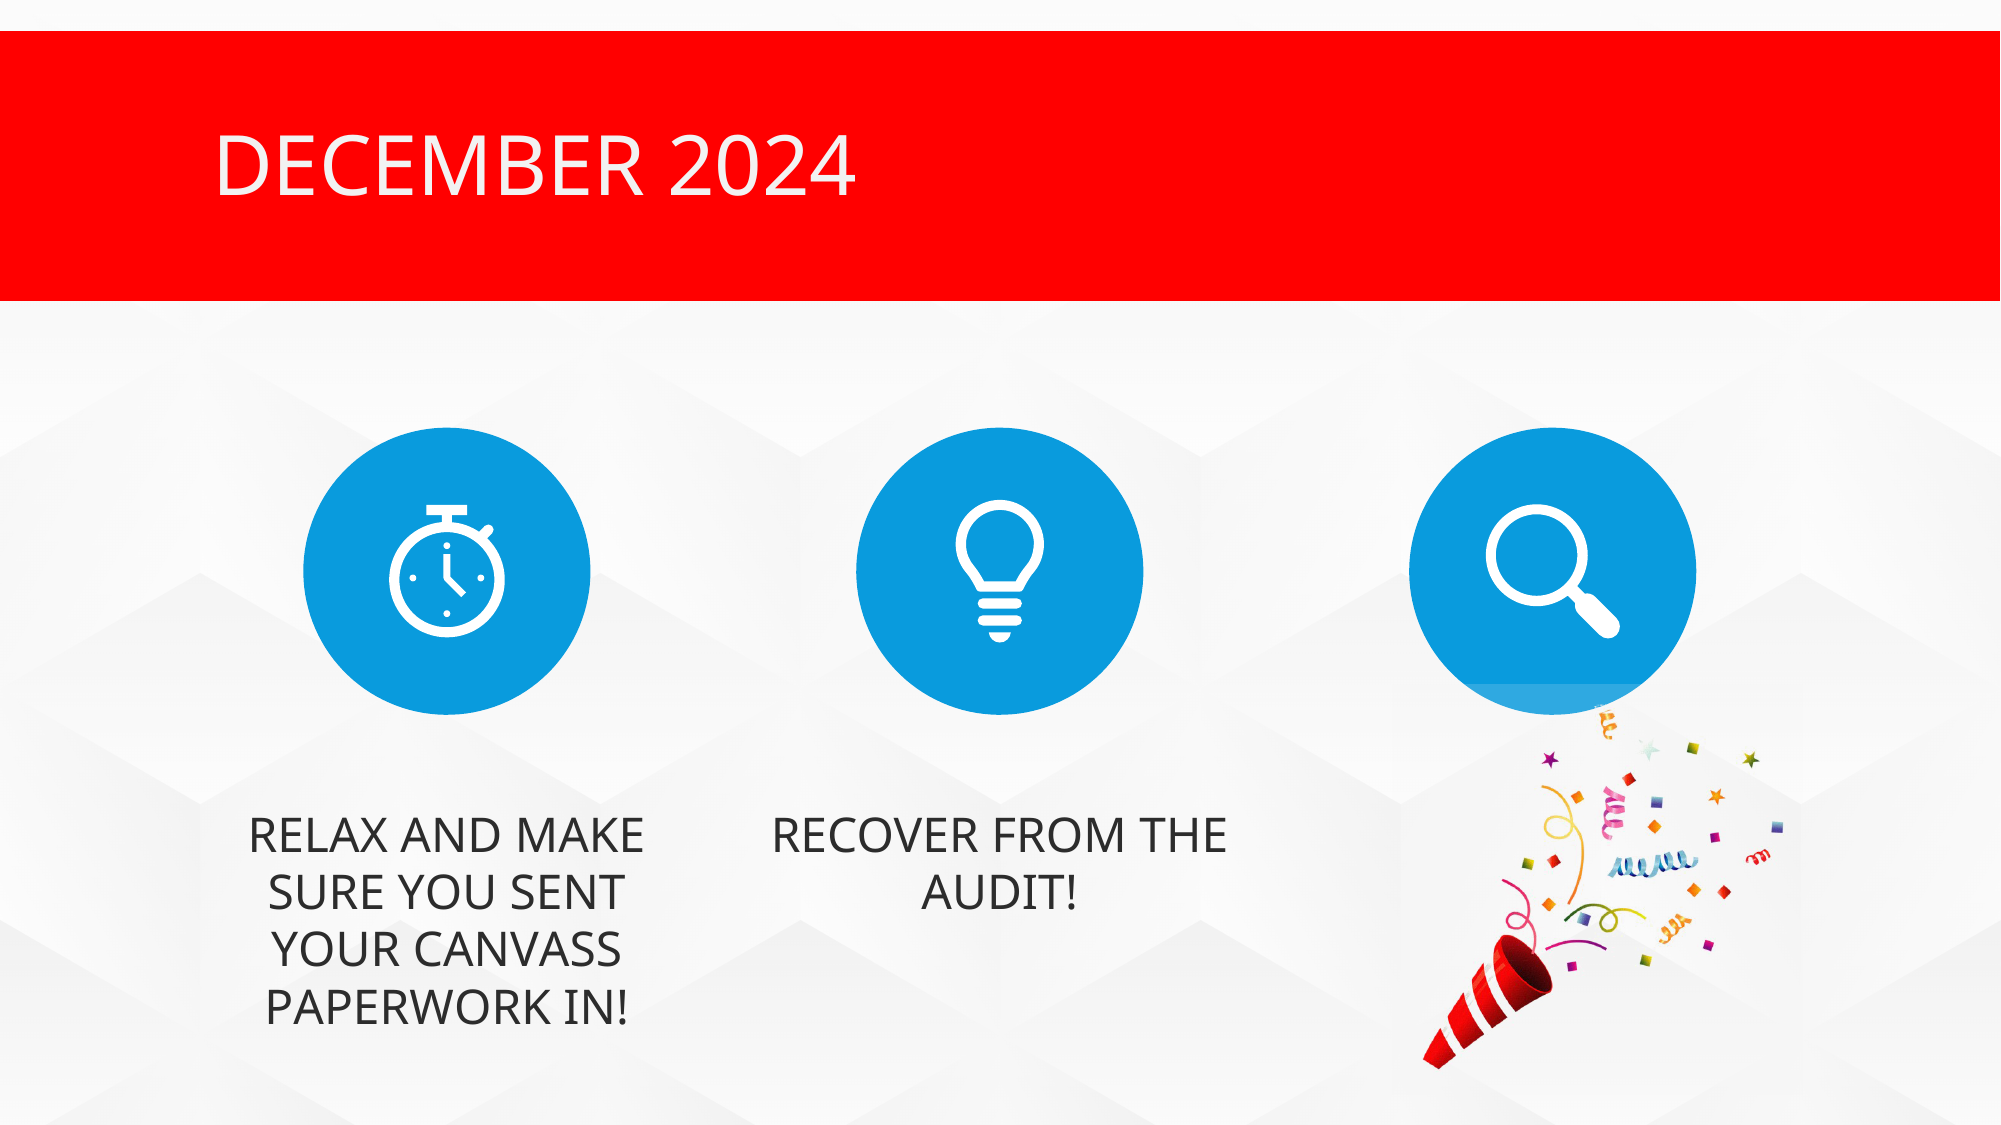

# December 2024
Relax and make sure you sent your canvass paperwork in!
Recover from the Audit!
This Photo by Unknown Author is licensed under CC BY-NC